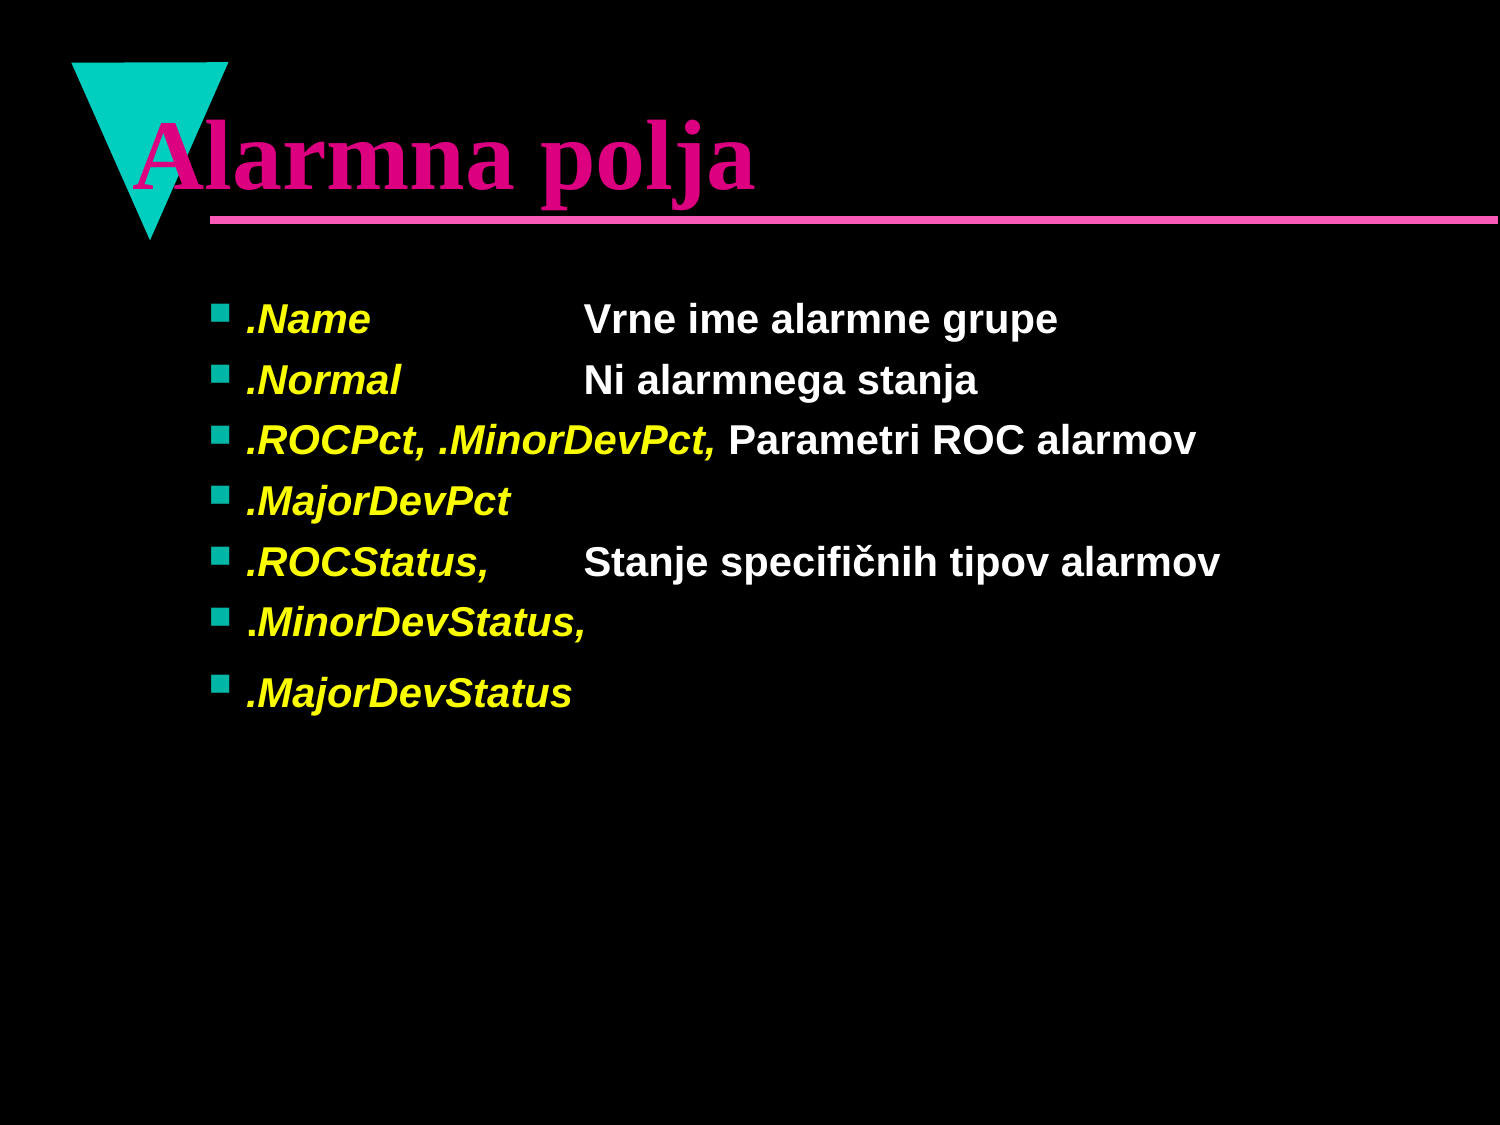

# Alarmna polja
.Name 		Vrne ime alarmne grupe
.Normal 		Ni alarmnega stanja
.ROCPct, .MinorDevPct, Parametri ROC alarmov
.MajorDevPct
.ROCStatus, 	Stanje specifičnih tipov alarmov
.MinorDevStatus,
.MajorDevStatus
RVP2
Alarmi in Dogodki
35